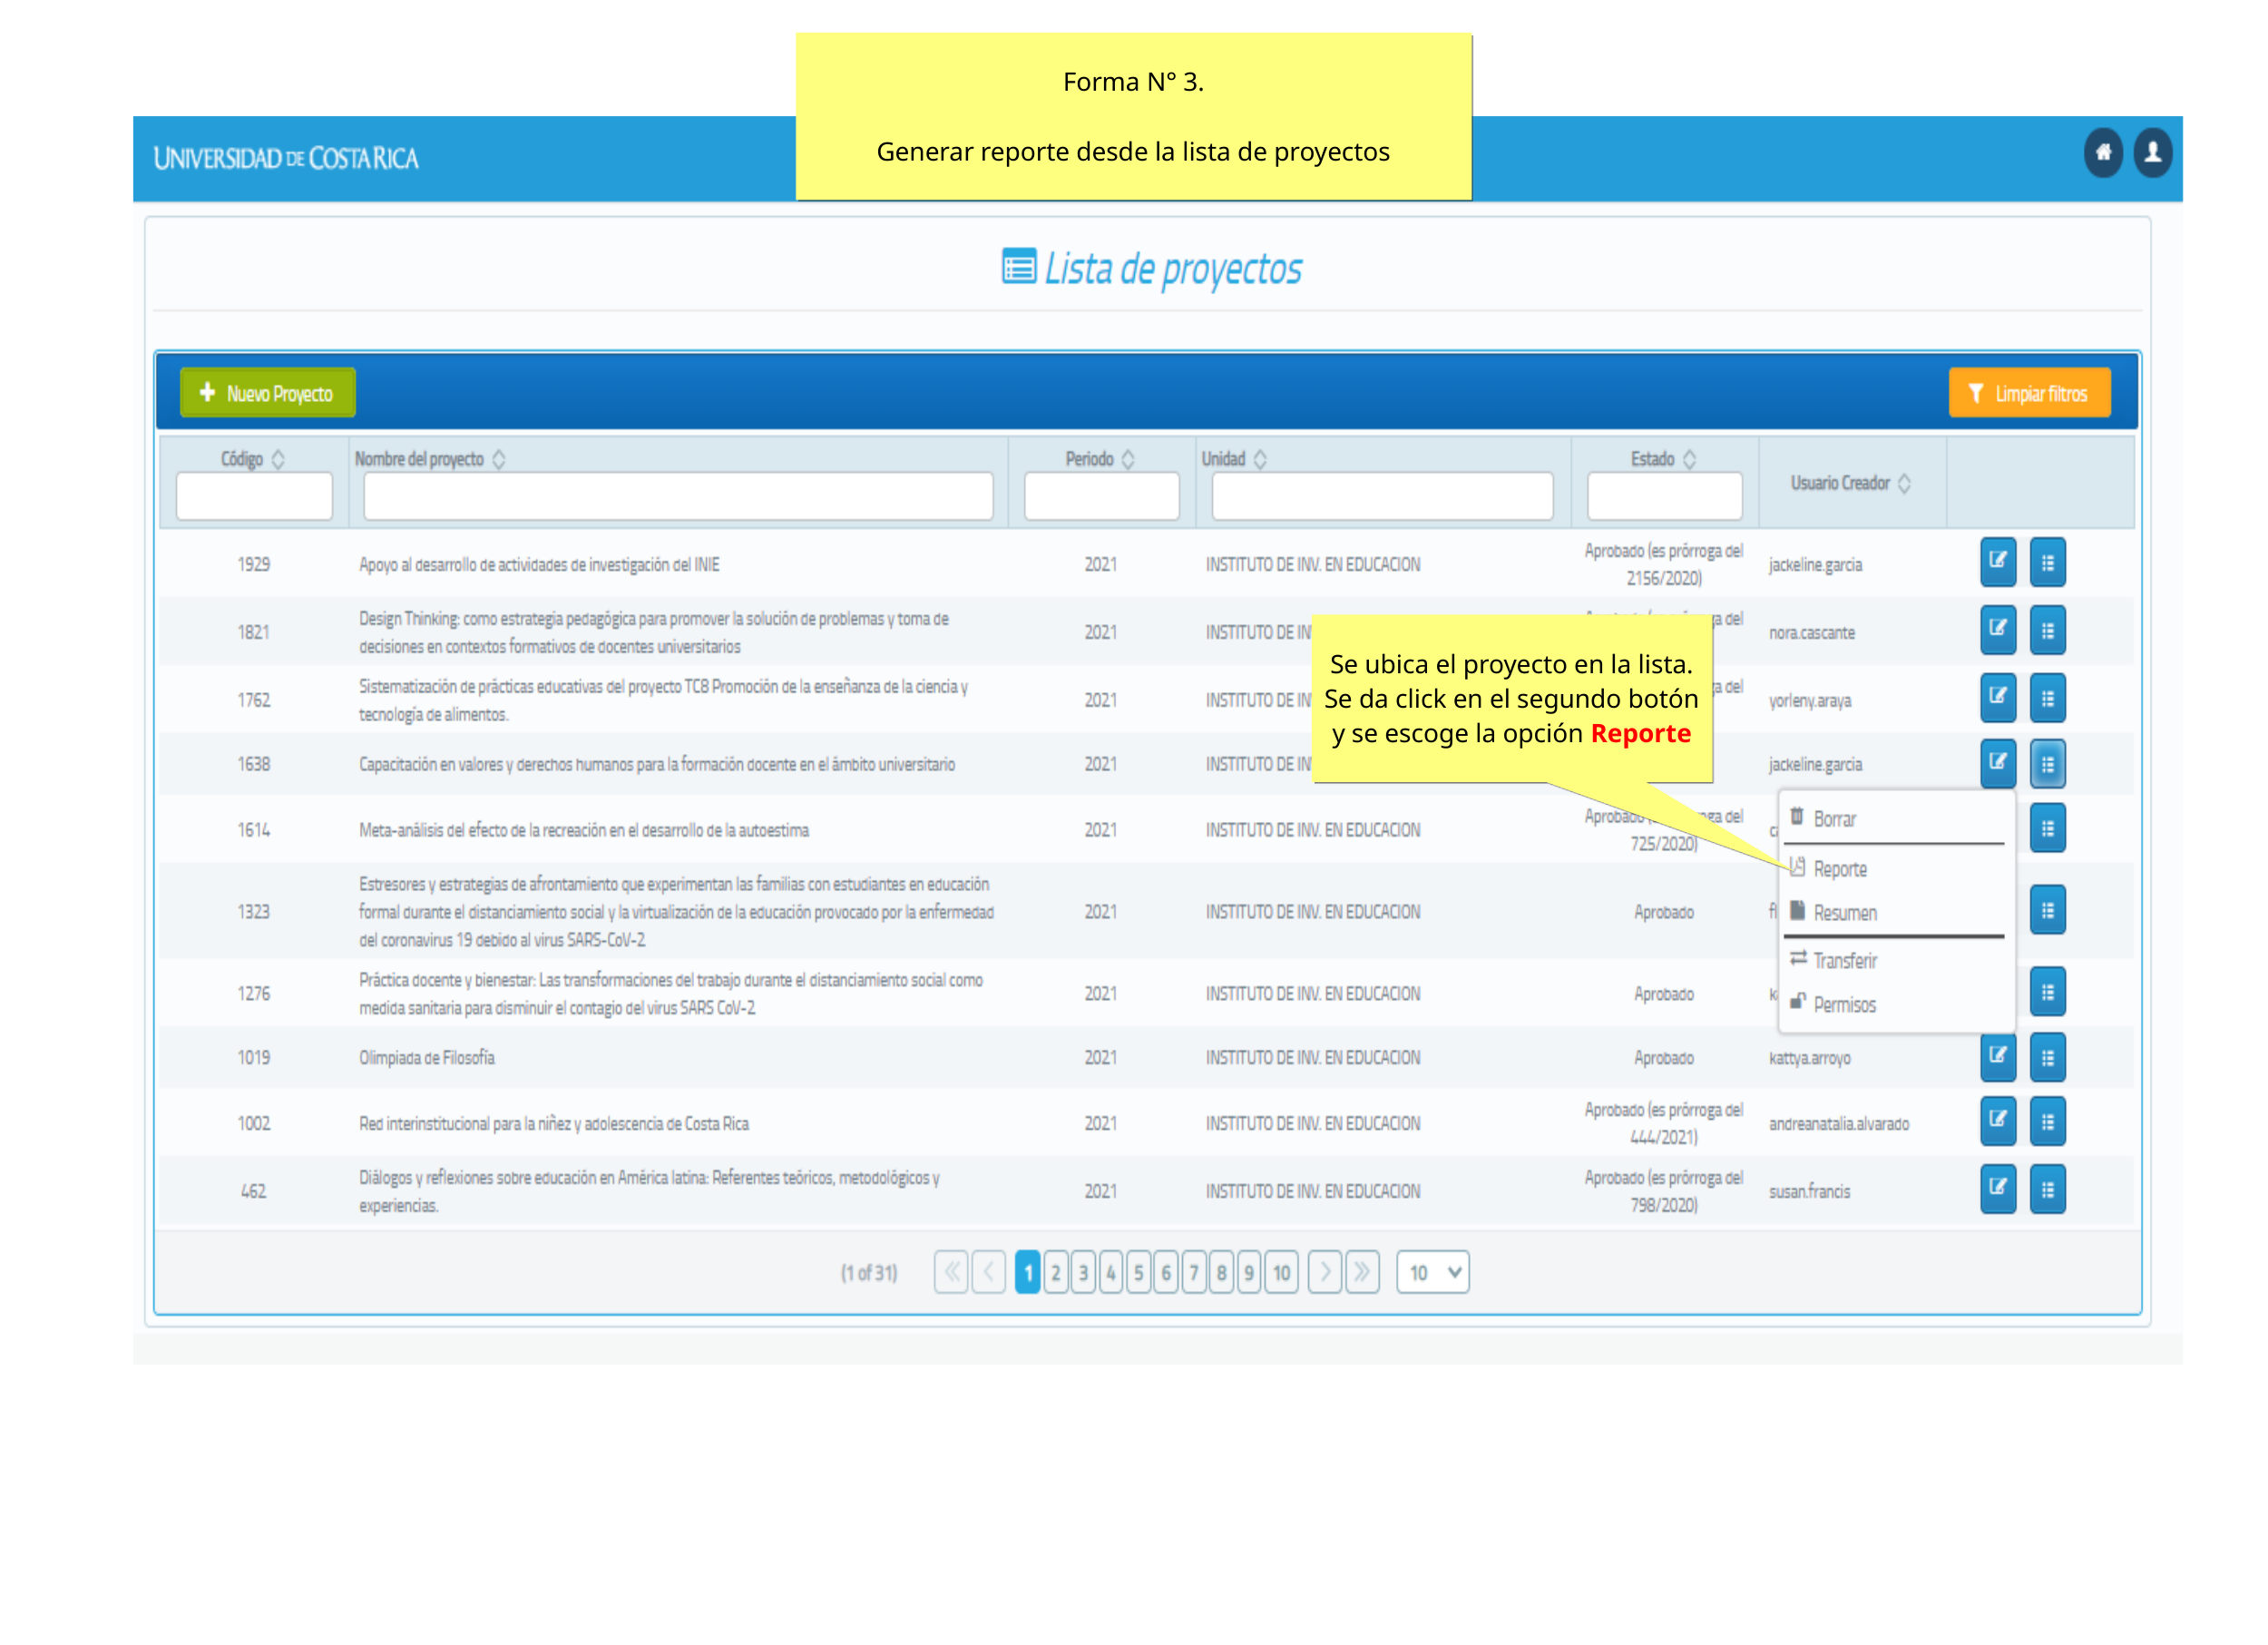

Forma N° 3.
Generar reporte desde la lista de proyectos
Se ubica el proyecto en la lista. Se da click en el segundo botón y se escoge la opción Reporte